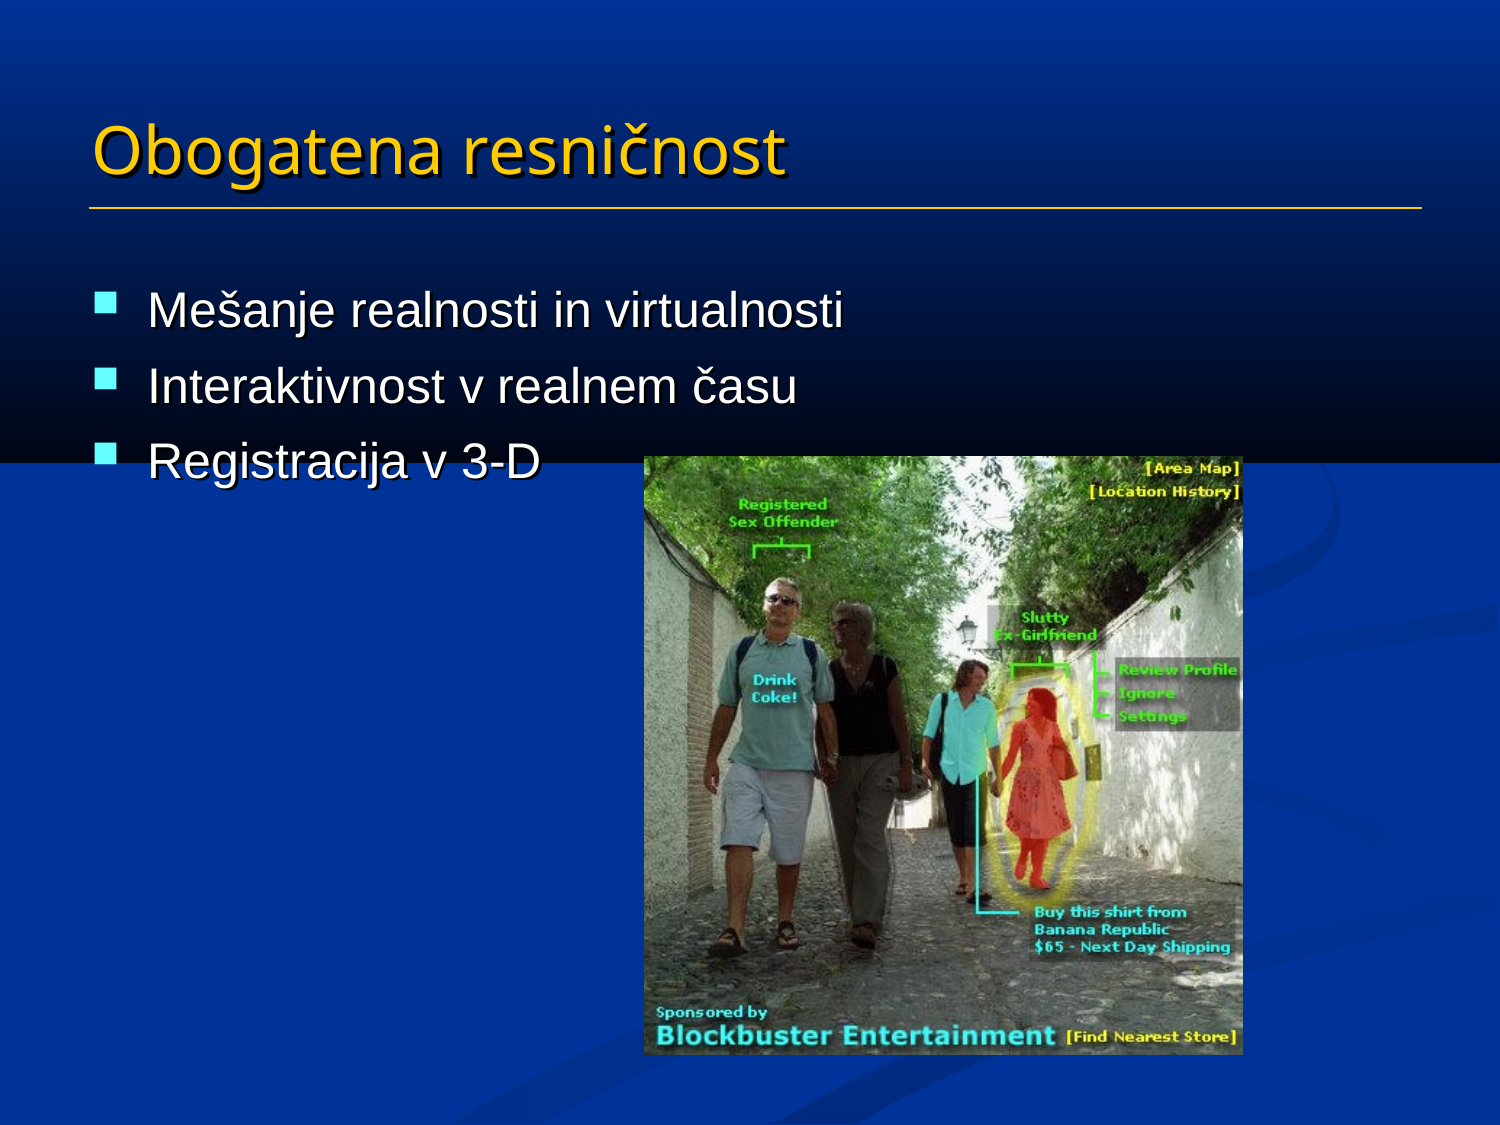

Obogatena resničnost
Mešanje realnosti in virtualnosti
Interaktivnost v realnem času
Registracija v 3-D